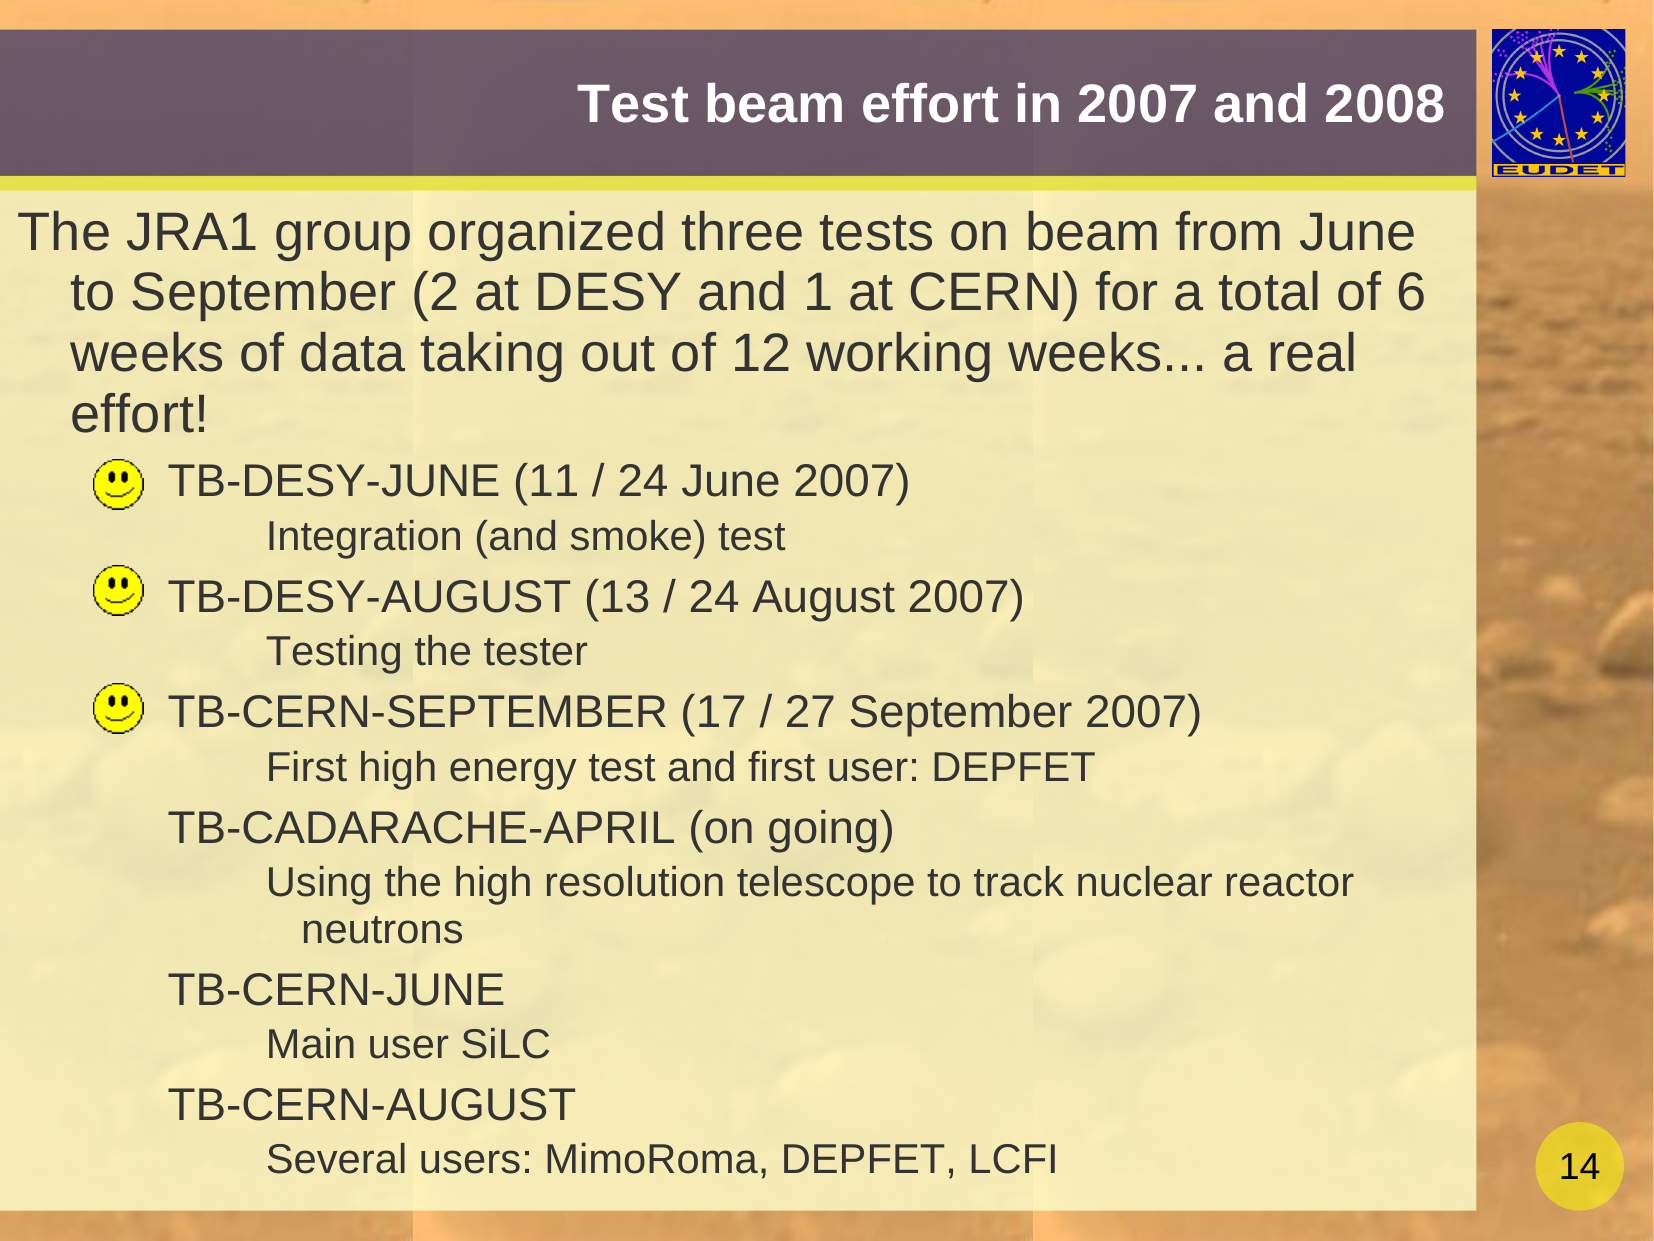

# Test beam effort in 2007 and 2008
The JRA1 group organized three tests on beam from June to September (2 at DESY and 1 at CERN) for a total of 6 weeks of data taking out of 12 working weeks... a real effort!
TB-DESY-JUNE (11 / 24 June 2007)
Integration (and smoke) test
TB-DESY-AUGUST (13 / 24 August 2007)
Testing the tester
TB-CERN-SEPTEMBER (17 / 27 September 2007)
First high energy test and first user: DEPFET
TB-CADARACHE-APRIL (on going)
Using the high resolution telescope to track nuclear reactor neutrons
TB-CERN-JUNE
Main user SiLC
TB-CERN-AUGUST
Several users: MimoRoma, DEPFET, LCFI